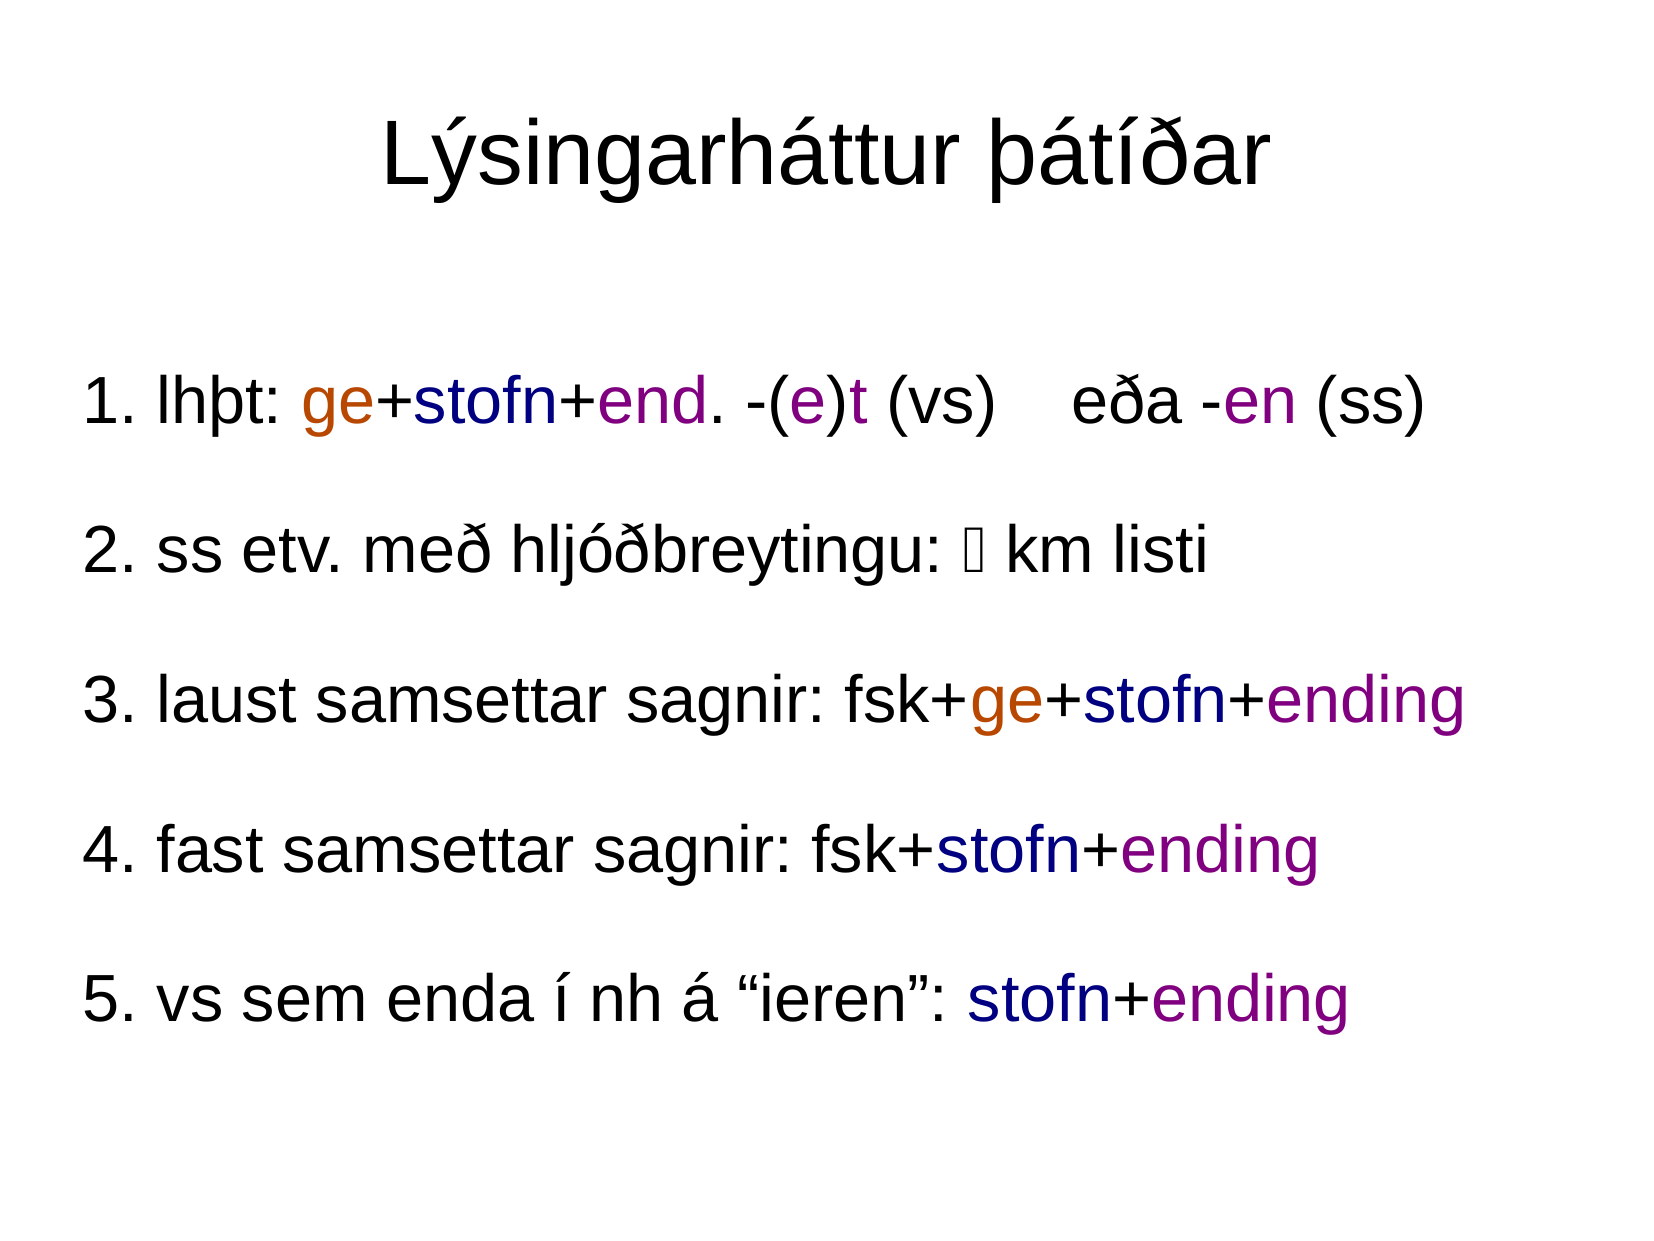

# Lýsingarháttur þátíðar
1. lhþt: ge+stofn+end. -(e)t (vs) eða -en (ss)
2. ss etv. með hljóðbreytingu:  km listi
3. laust samsettar sagnir: fsk+ge+stofn+ending
4. fast samsettar sagnir: fsk+stofn+ending
5. vs sem enda í nh á “ieren”: stofn+ending